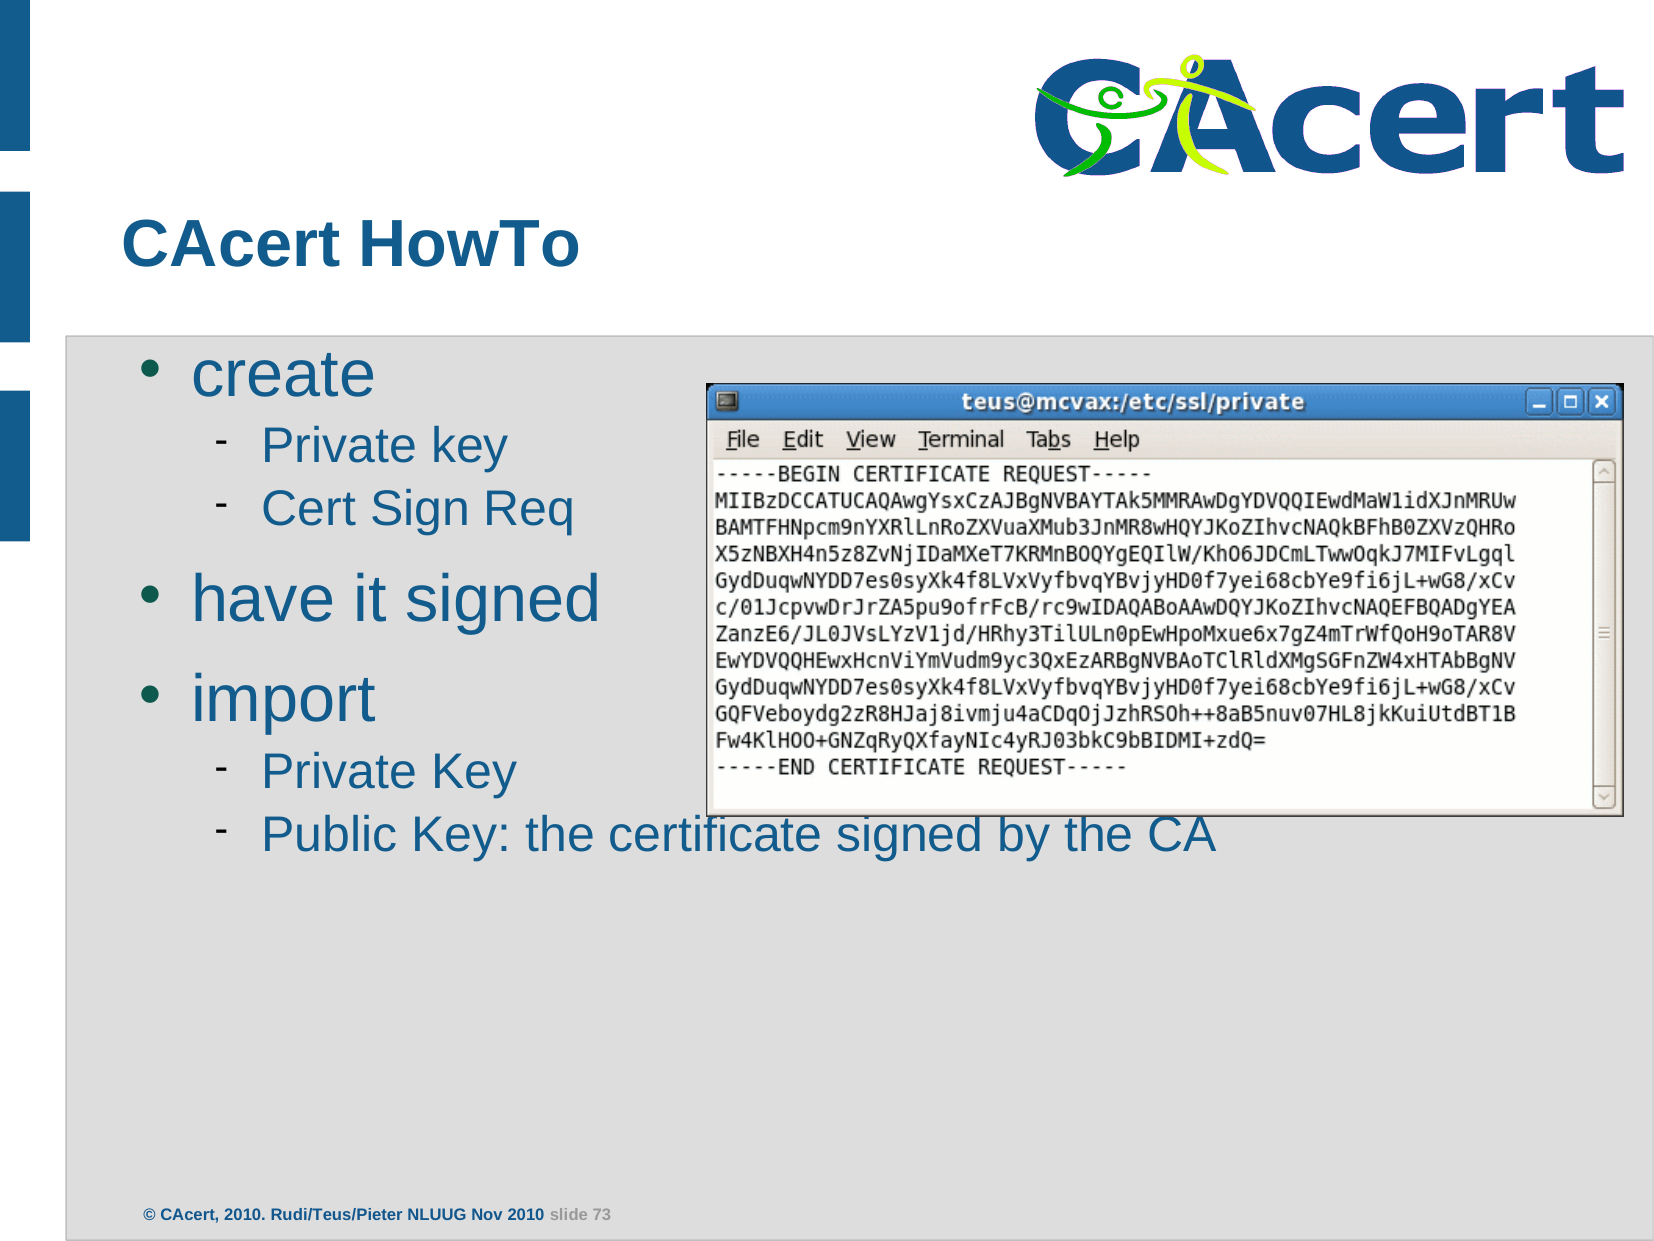

# CAcert HowTo
create
Private key
Cert Sign Req
have it signed
import
Private Key
Public Key: the certificate signed by the CA